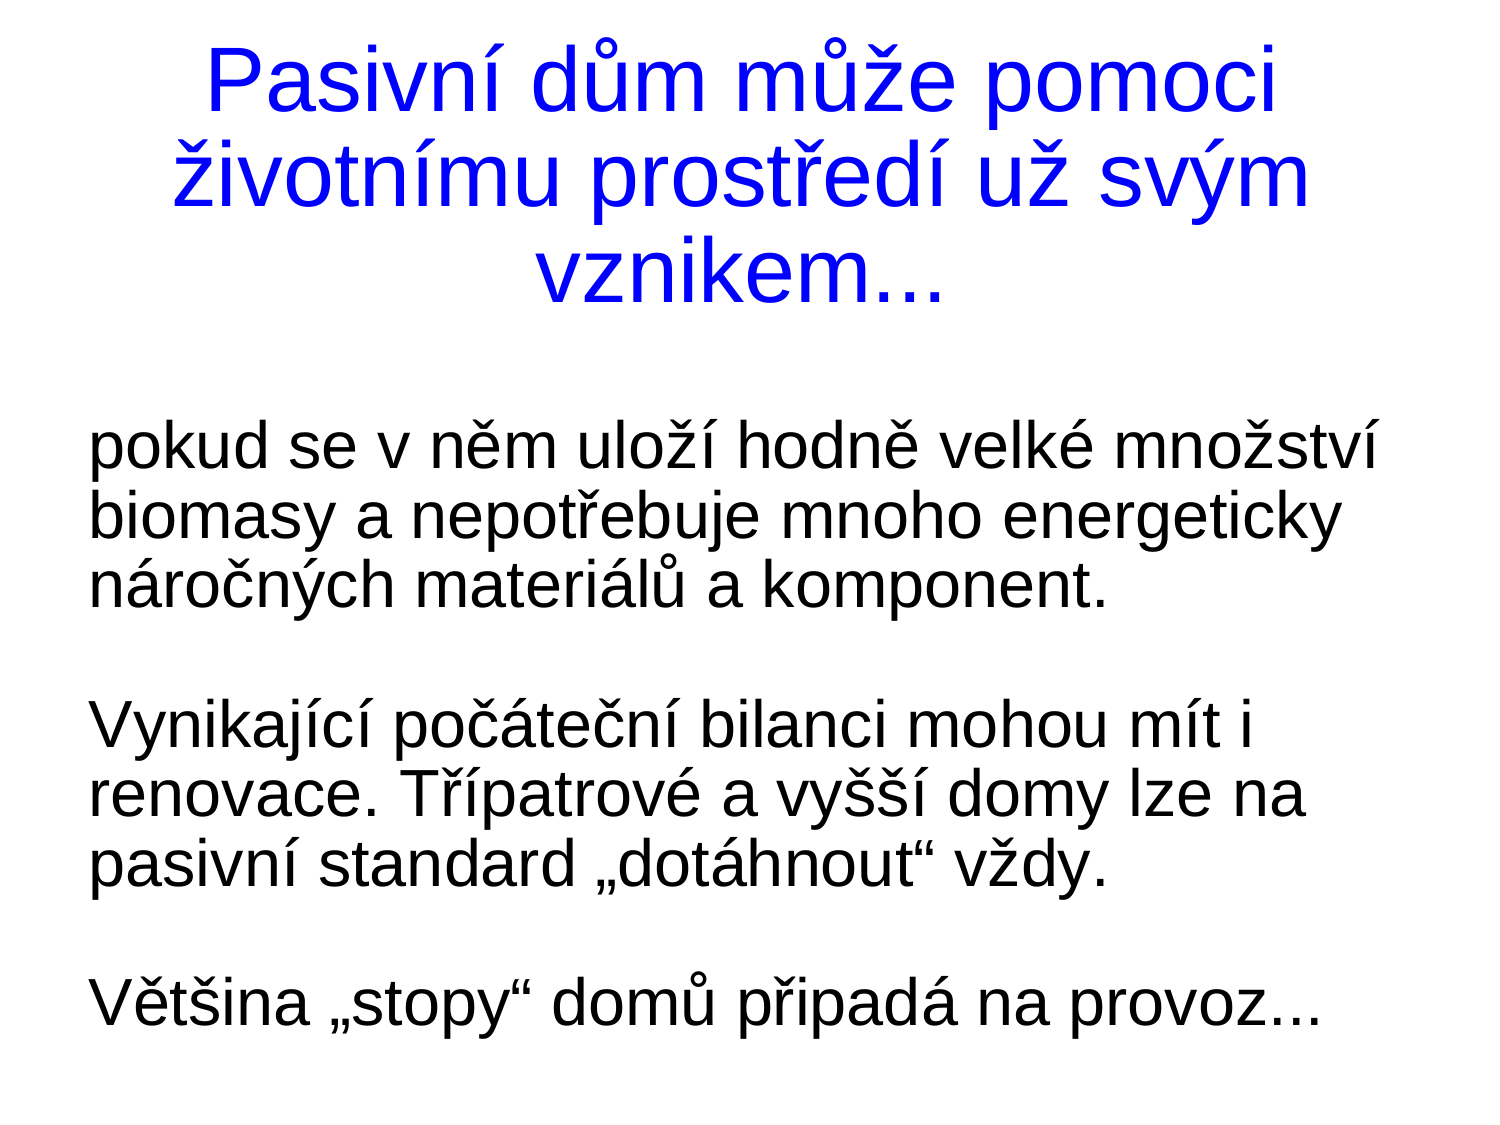

# Pasivní dům může pomoci životnímu prostředí už svým vznikem...
pokud se v něm uloží hodně velké množství biomasy a nepotřebuje mnoho energeticky náročných materiálů a komponent.
Vynikající počáteční bilanci mohou mít i renovace. Třípatrové a vyšší domy lze na pasivní standard „dotáhnout“ vždy.
Většina „stopy“ domů připadá na provoz...